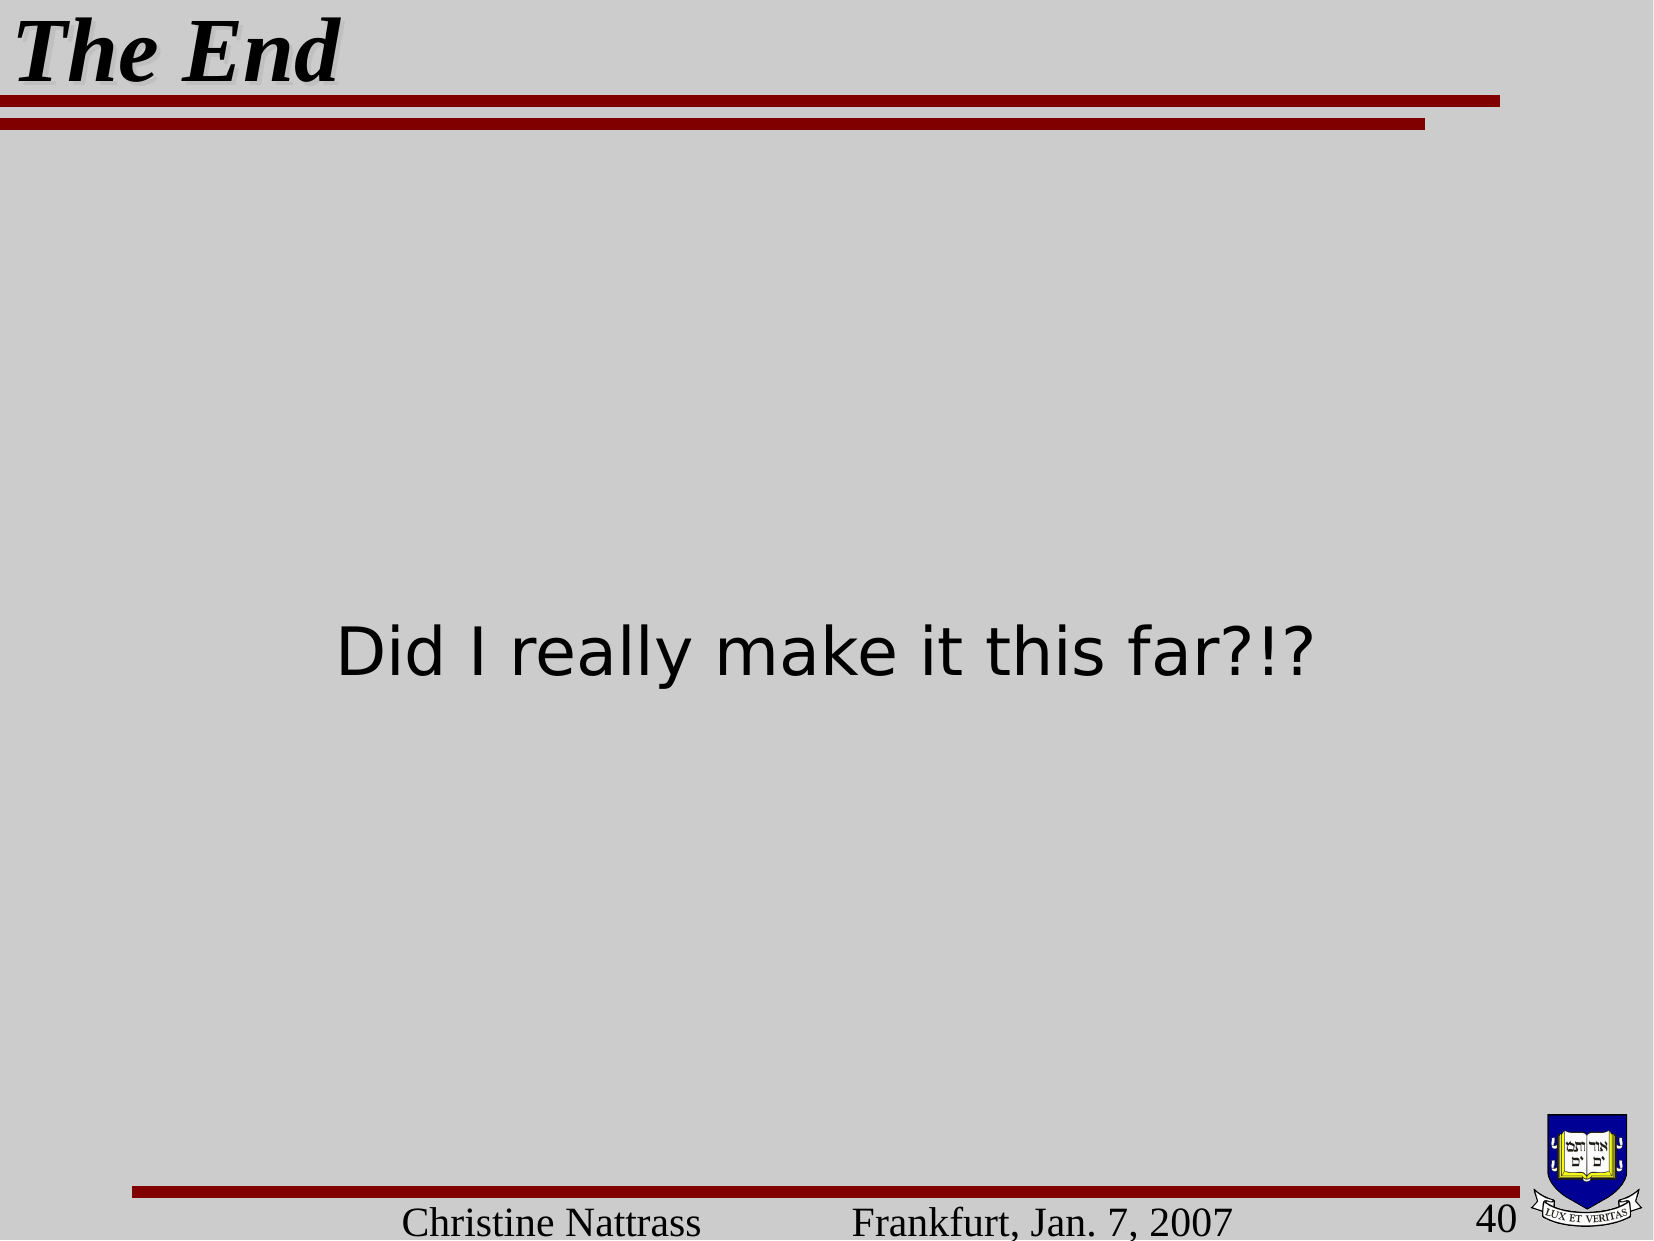

# The End
Did I really make it this far?!?